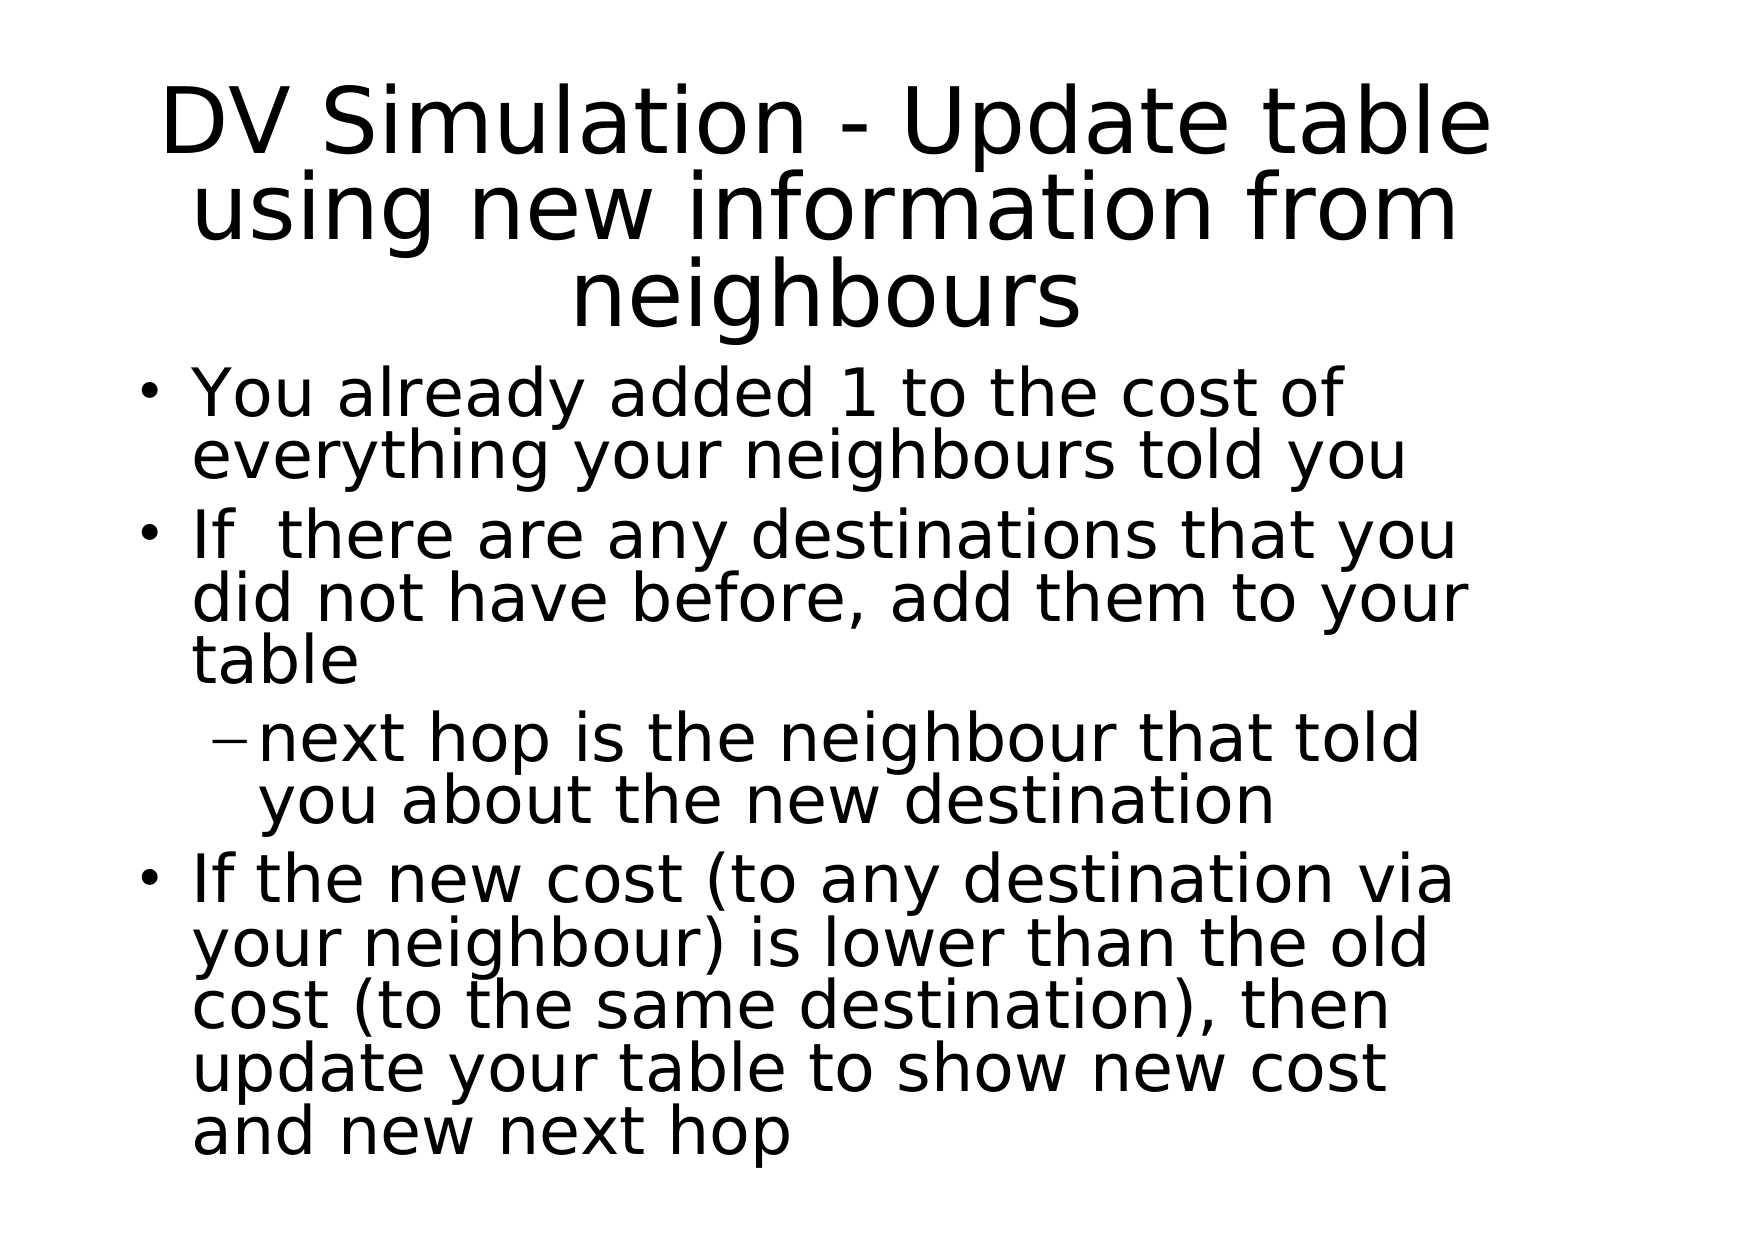

# DV Simulation - Update table using new information from neighbours
You already added 1 to the cost of everything your neighbours told you
If there are any destinations that you did not have before, add them to your table
next hop is the neighbour that told you about the new destination
If the new cost (to any destination via your neighbour) is lower than the old cost (to the same destination), then update your table to show new cost and new next hop